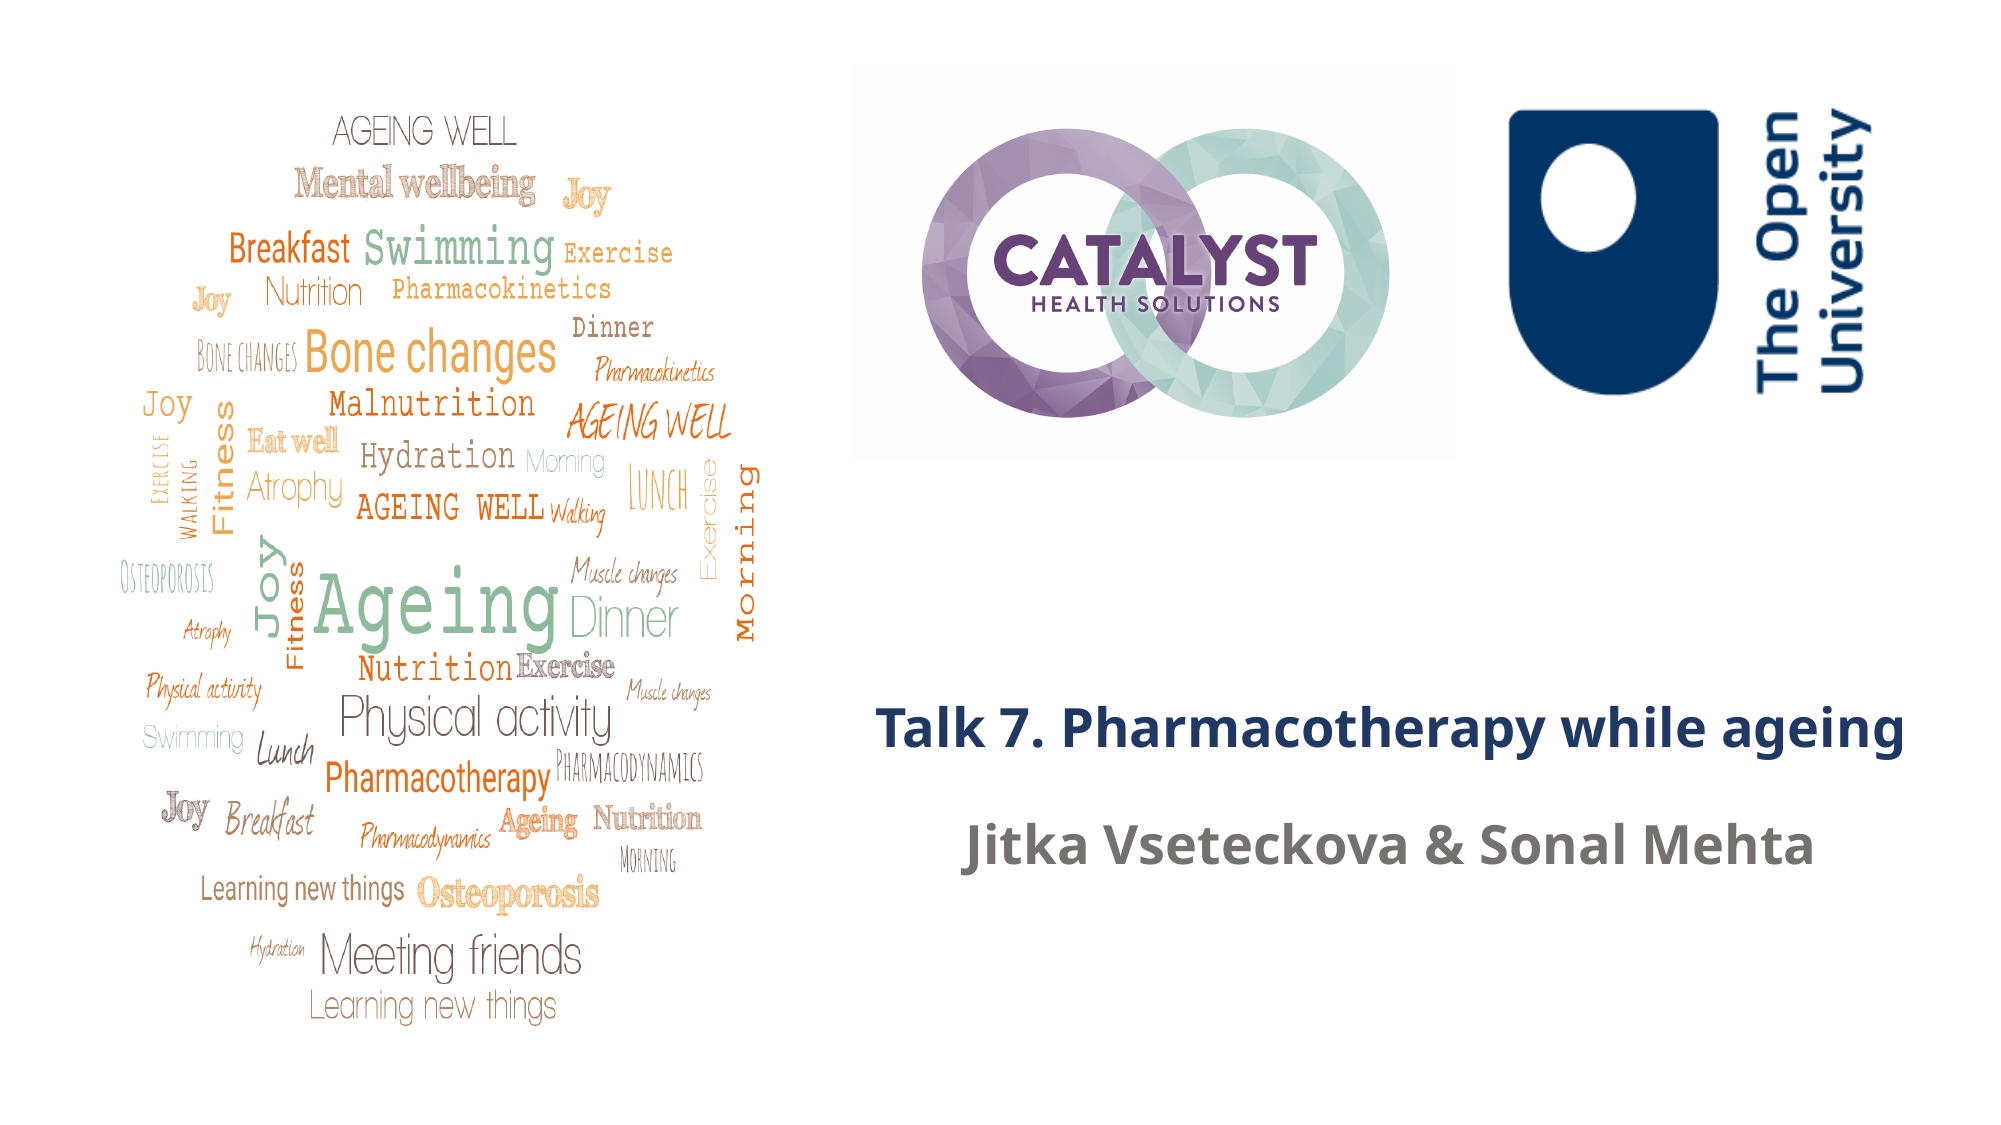

# Talk 7. Pharmacotherapy while ageing Jitka Vseteckova & Sonal Mehta